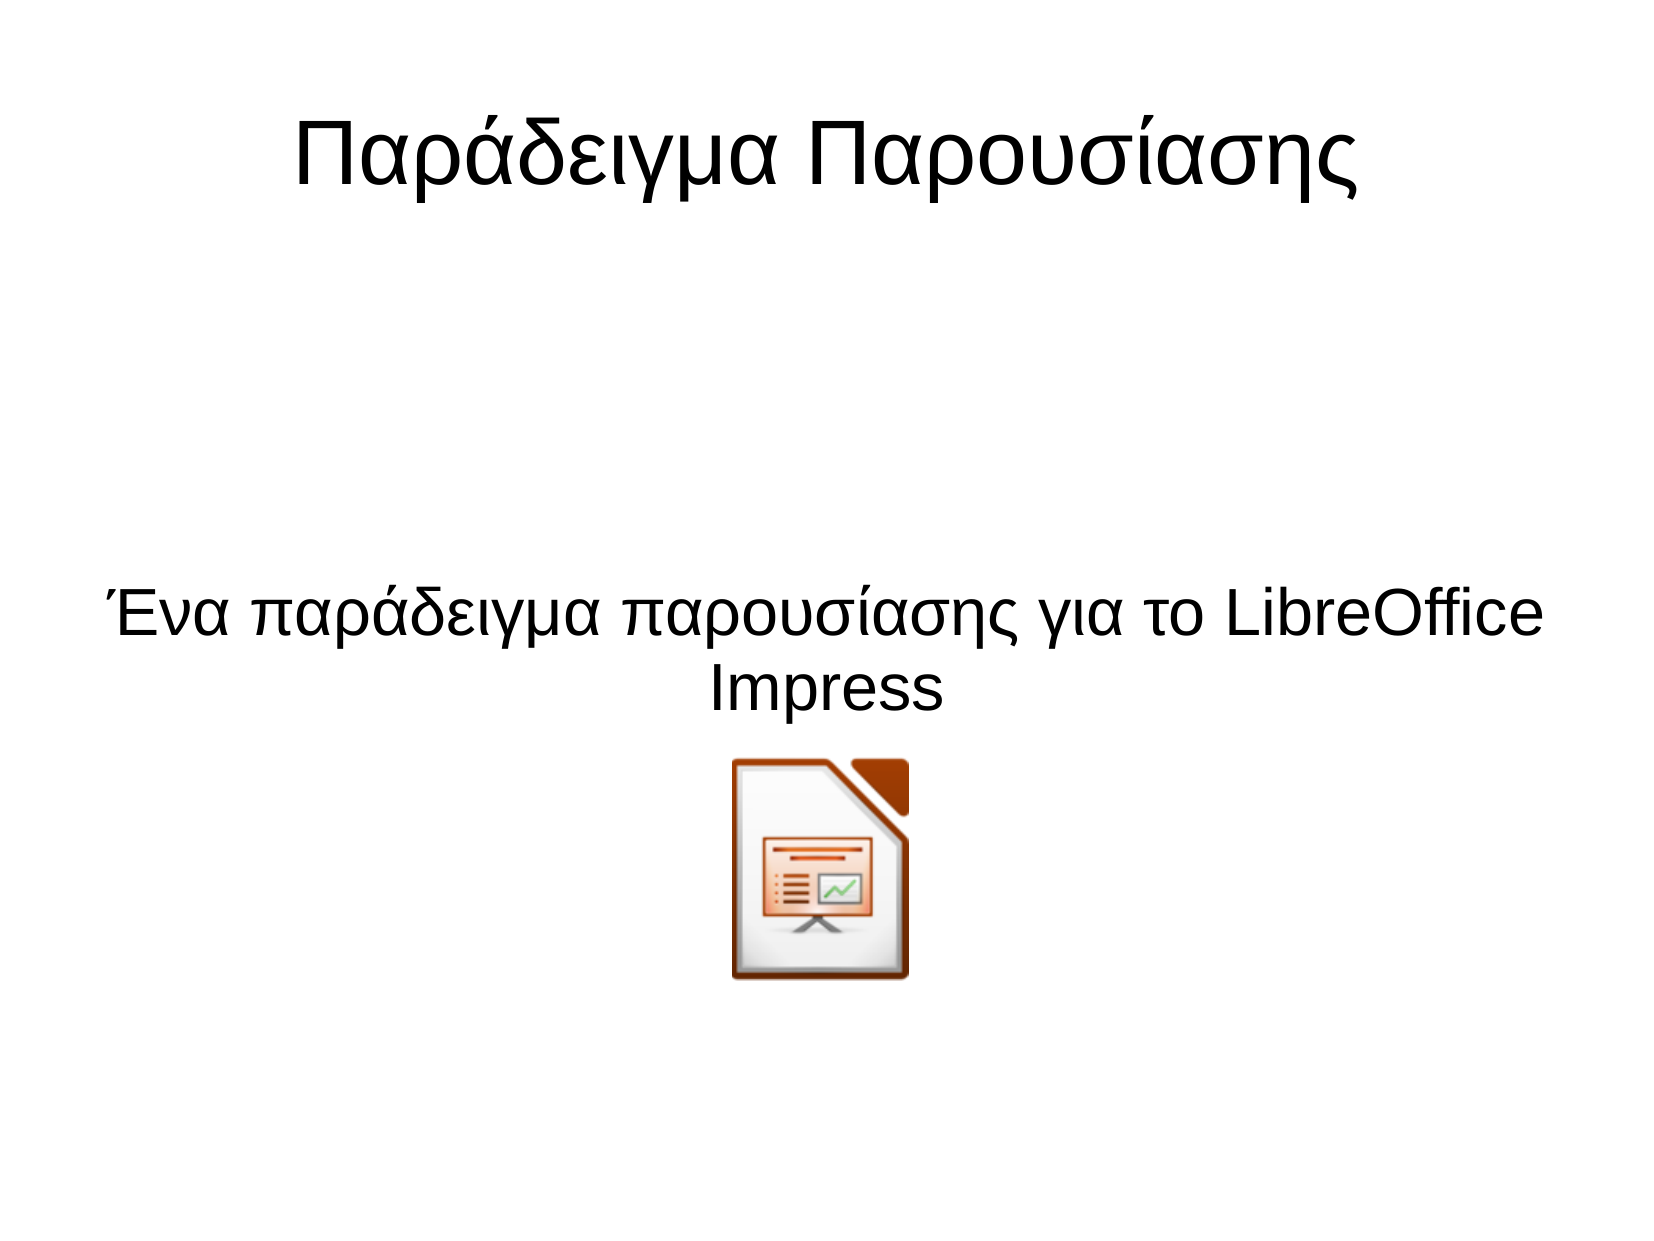

# Παράδειγμα Παρουσίασης
Ένα παράδειγμα παρουσίασης για το LibreOffice Impress